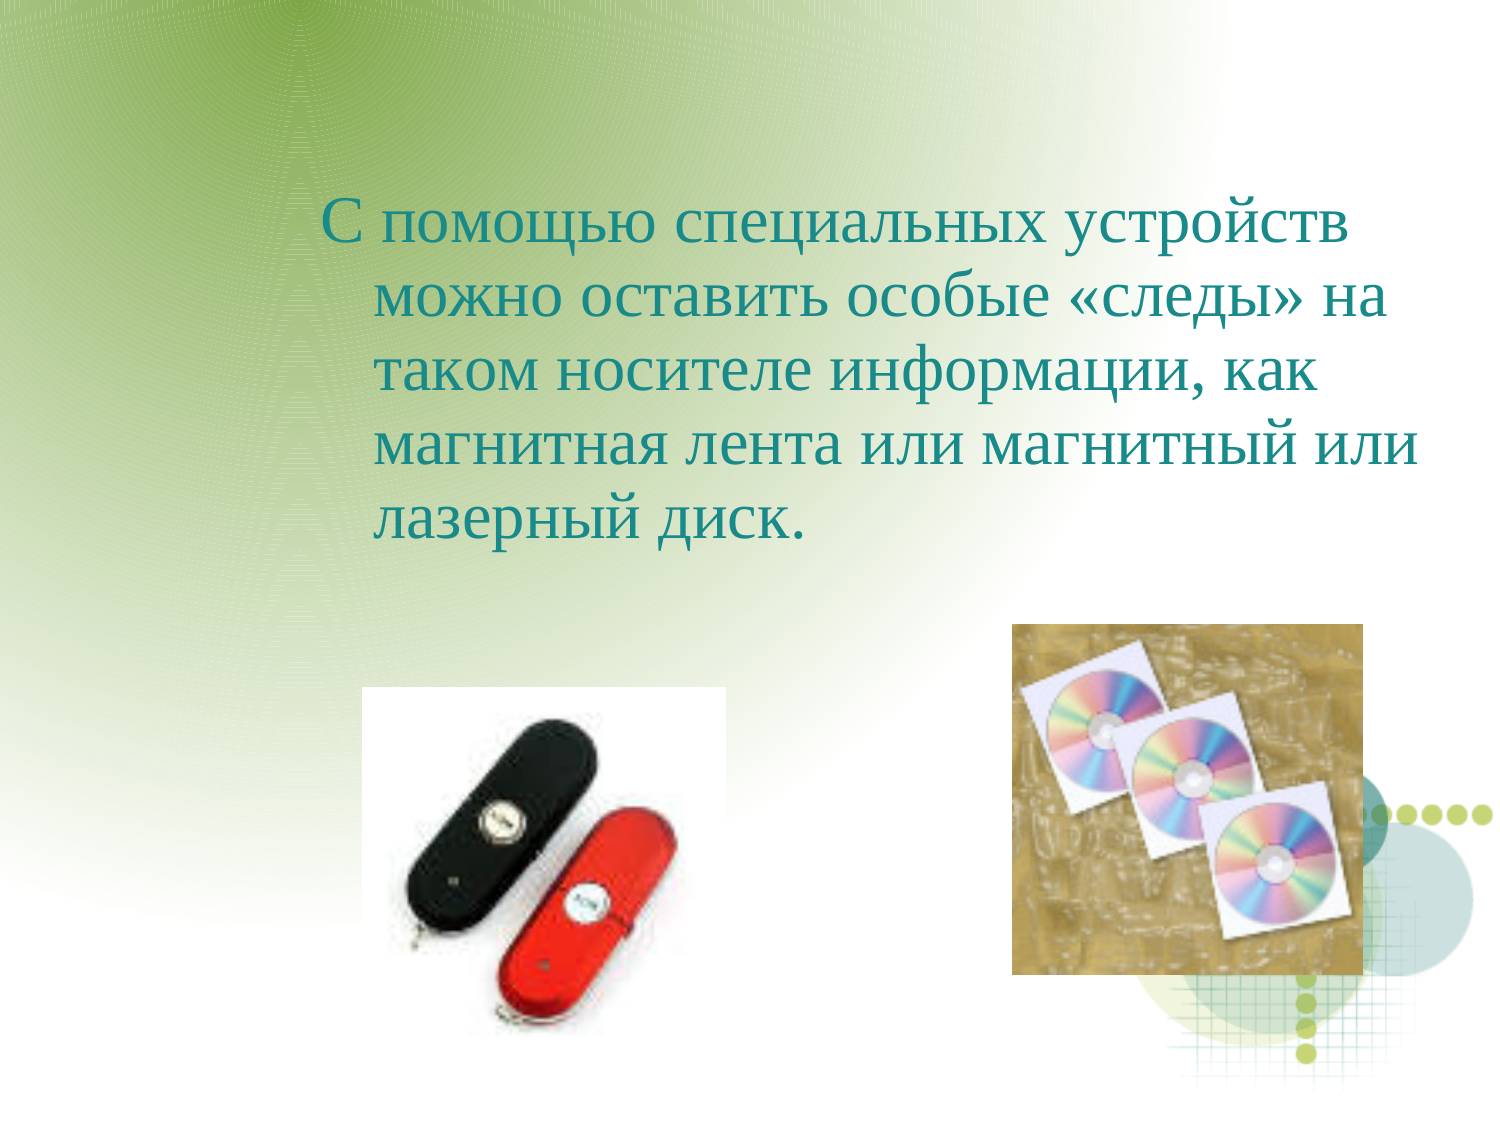

#
С помощью специальных устройств можно оставить особые «следы» на таком носителе информации, как магнитная лента или магнитный или лазерный диск.